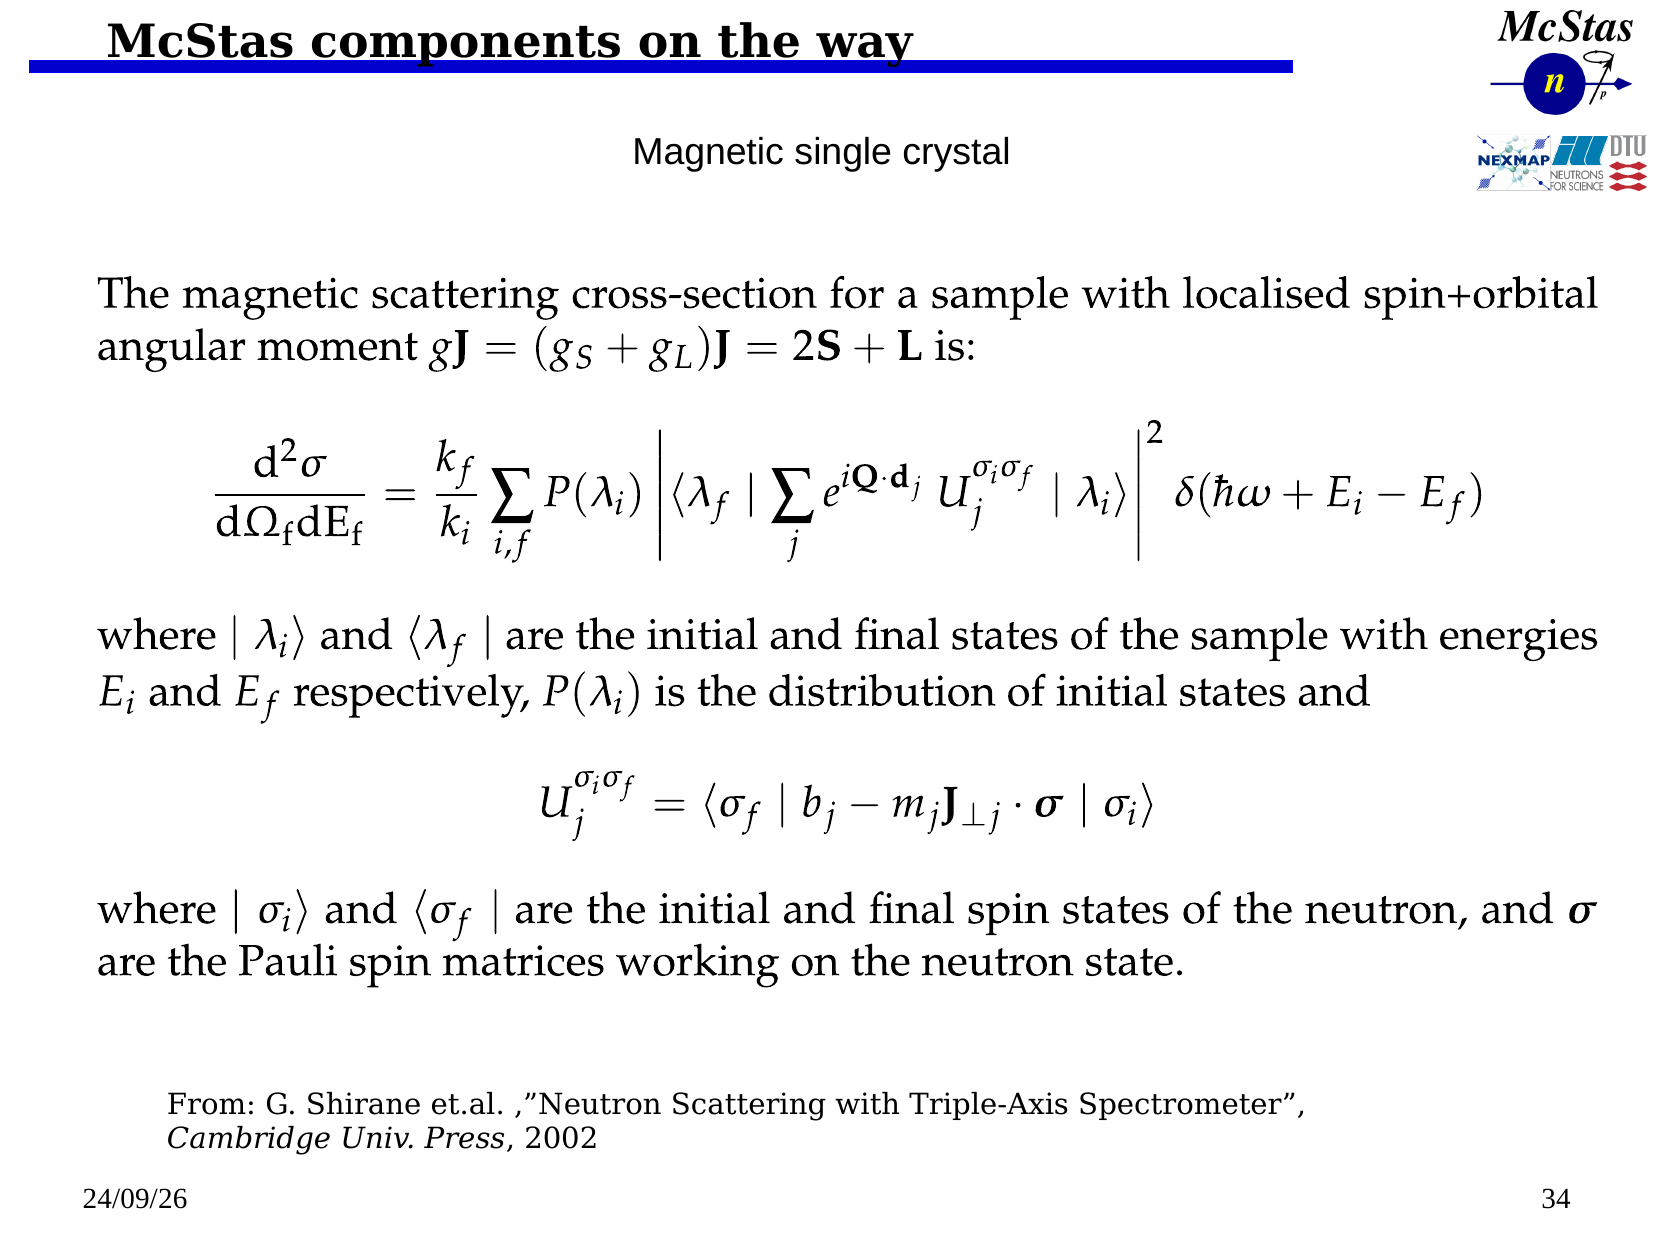

# McStas components on the way
Magnetic single crystal
From: G. Shirane et.al. ,”Neutron Scattering with Triple-Axis Spectrometer”, Cambridge Univ. Press, 2002
34